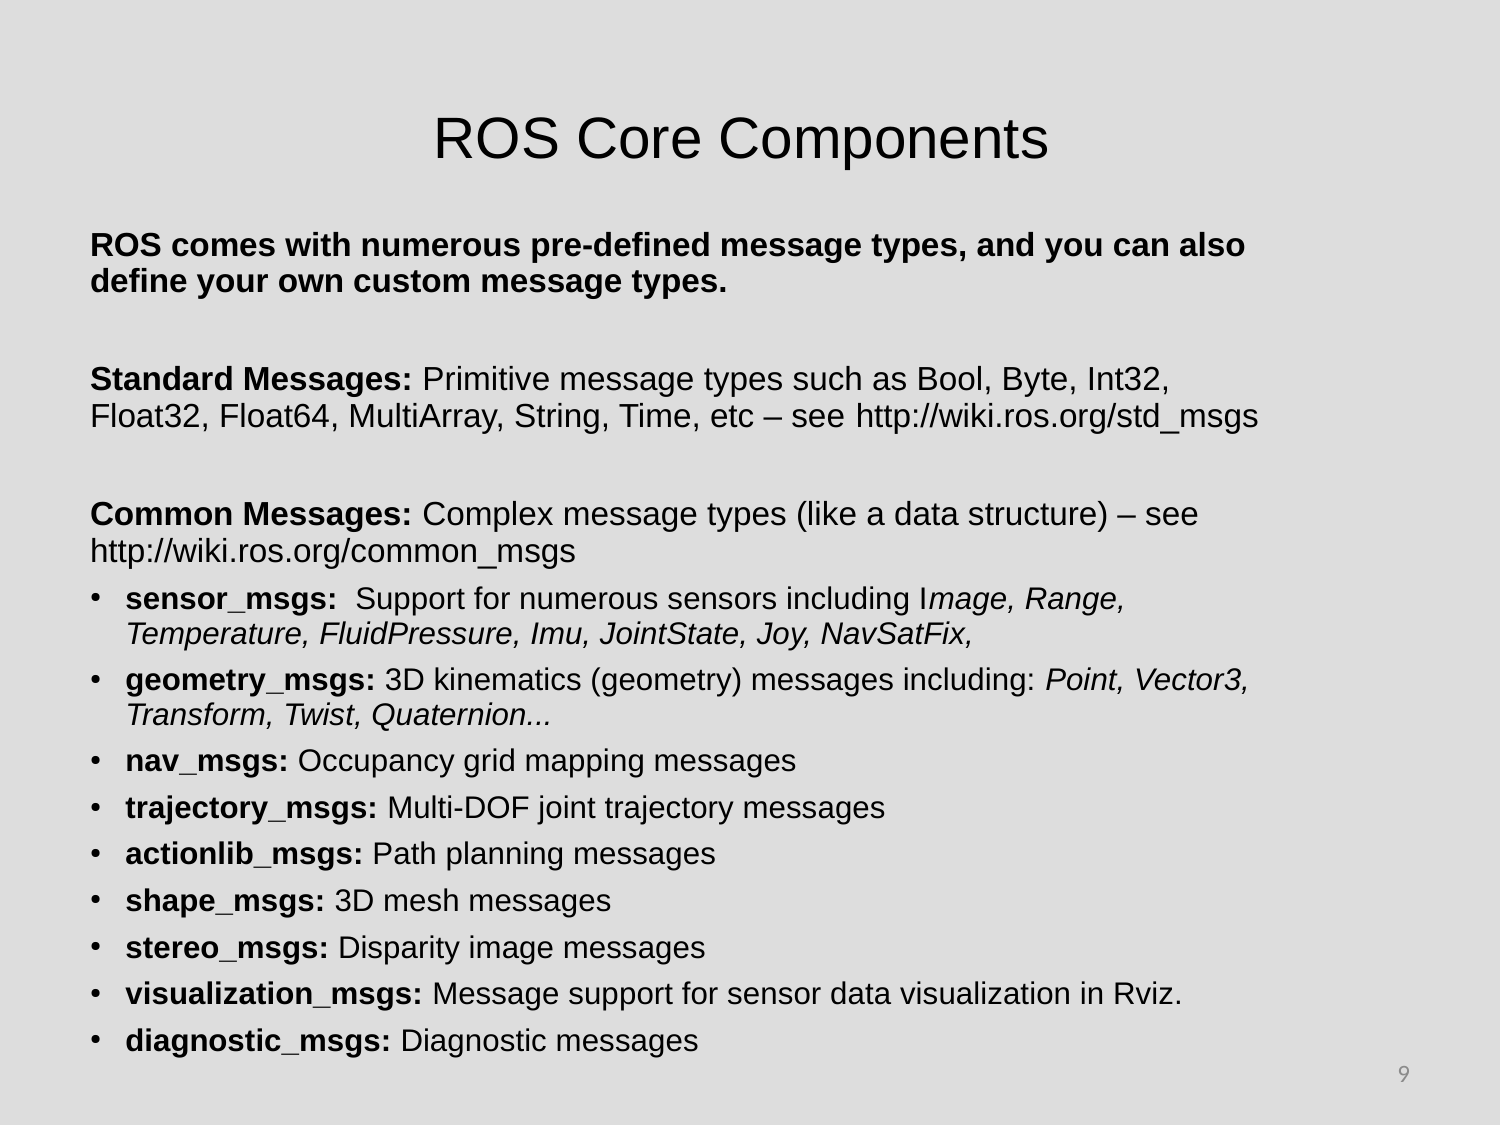

# ROS Core Components
ROS comes with numerous pre-defined message types, and you can also define your own custom message types.
Standard Messages: Primitive message types such as Bool, Byte, Int32, Float32, Float64, MultiArray, String, Time, etc – see http://wiki.ros.org/std_msgs
Common Messages: Complex message types (like a data structure) – see http://wiki.ros.org/common_msgs
sensor_msgs: Support for numerous sensors including Image, Range, Temperature, FluidPressure, Imu, JointState, Joy, NavSatFix,
geometry_msgs: 3D kinematics (geometry) messages including: Point, Vector3, Transform, Twist, Quaternion...
nav_msgs: Occupancy grid mapping messages
trajectory_msgs: Multi-DOF joint trajectory messages
actionlib_msgs: Path planning messages
shape_msgs: 3D mesh messages
stereo_msgs: Disparity image messages
visualization_msgs: Message support for sensor data visualization in Rviz.
diagnostic_msgs: Diagnostic messages
Oct 9, 2017
9